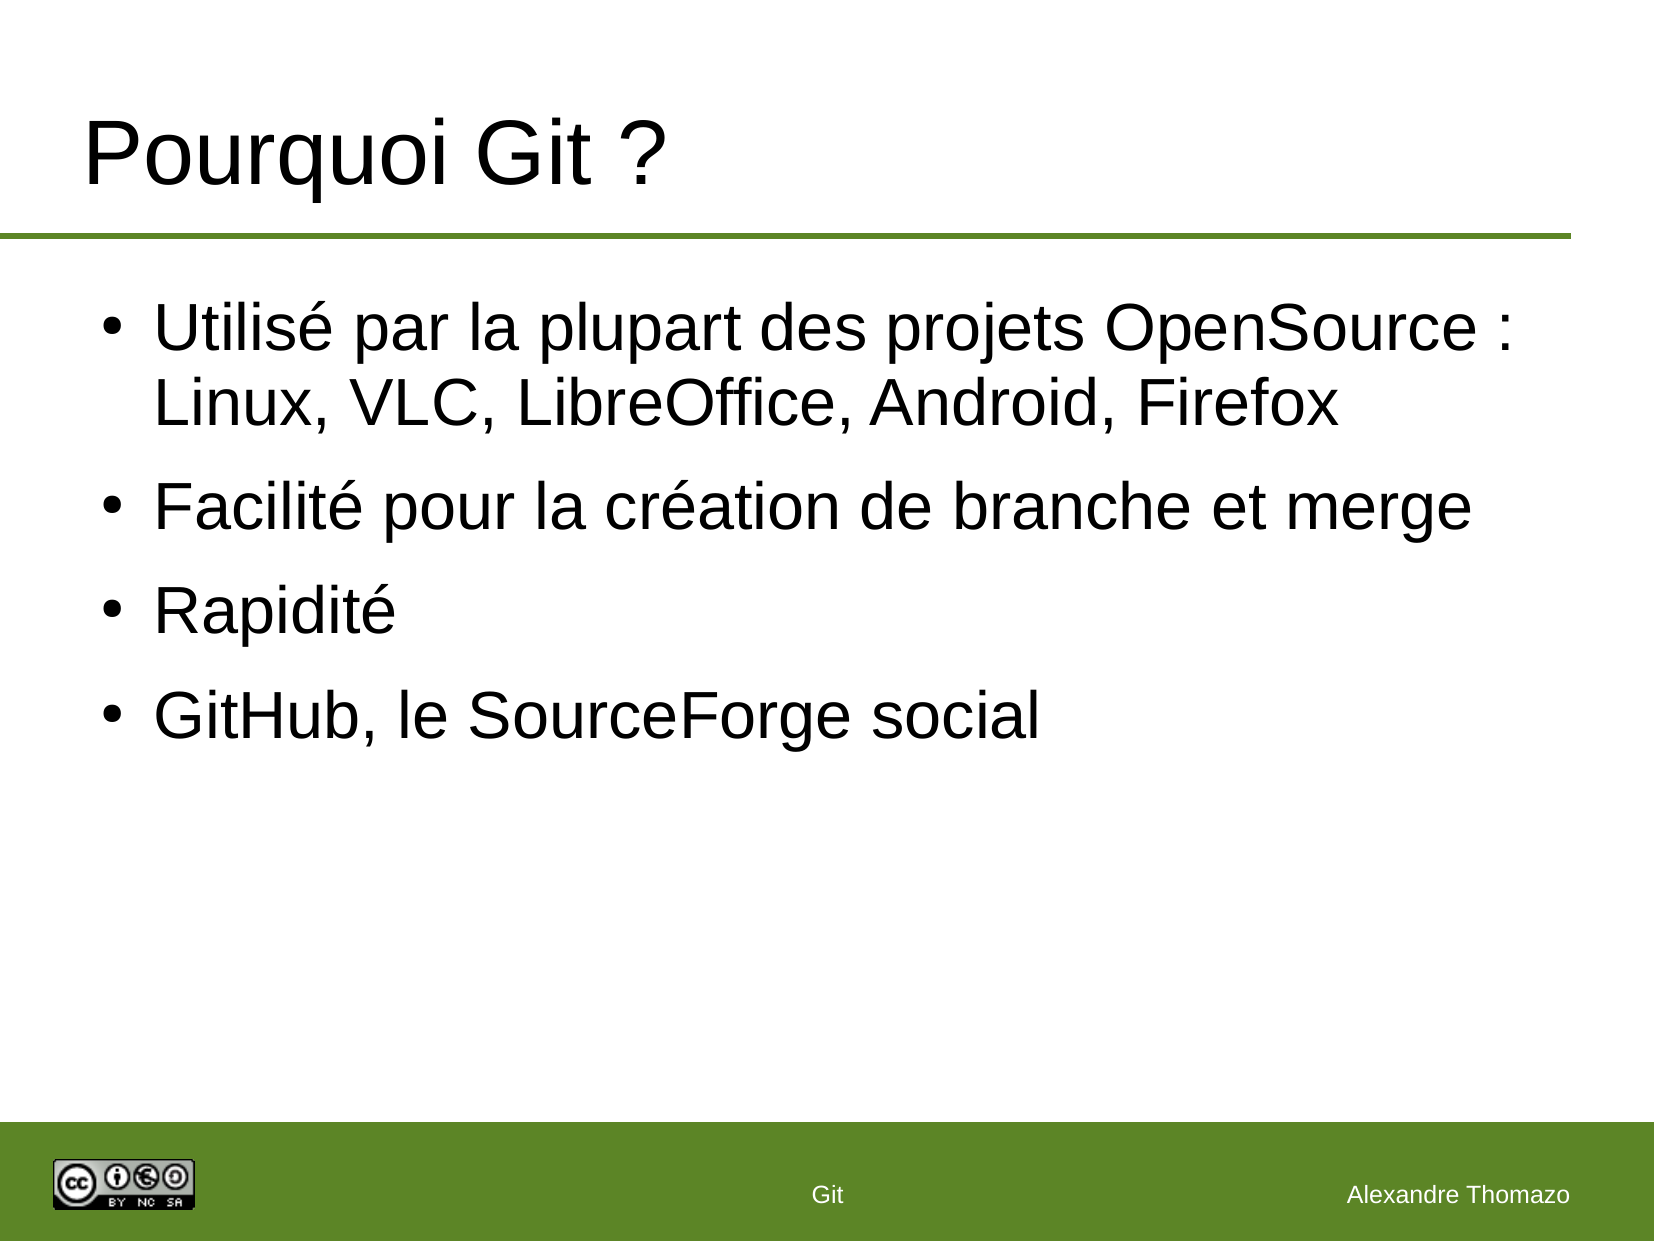

# Pourquoi Git ?
Utilisé par la plupart des projets OpenSource : Linux, VLC, LibreOffice, Android, Firefox
Facilité pour la création de branche et merge
Rapidité
GitHub, le SourceForge social
Git
8